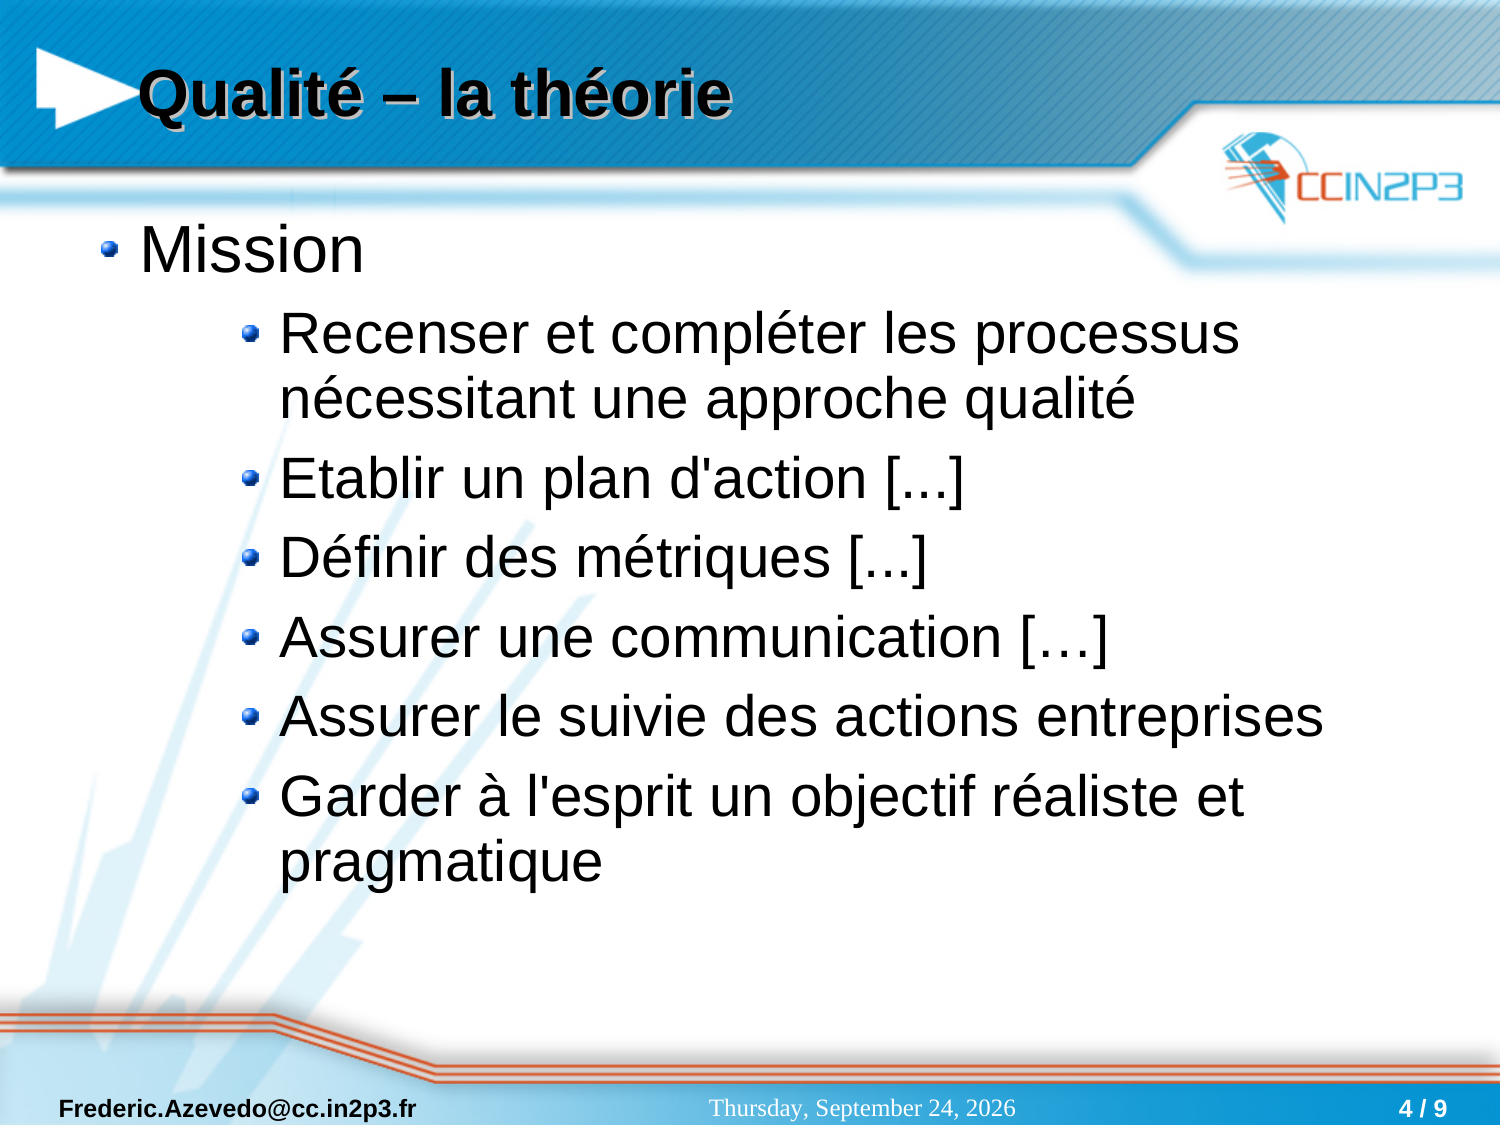

# Qualité – la théorie
Mission
Recenser et compléter les processus nécessitant une approche qualité
Etablir un plan d'action [...]
Définir des métriques [...]
Assurer une communication […]
Assurer le suivie des actions entreprises
Garder à l'esprit un objectif réaliste et pragmatique
Frederic.Azevedo@cc.in2p3.fr
4